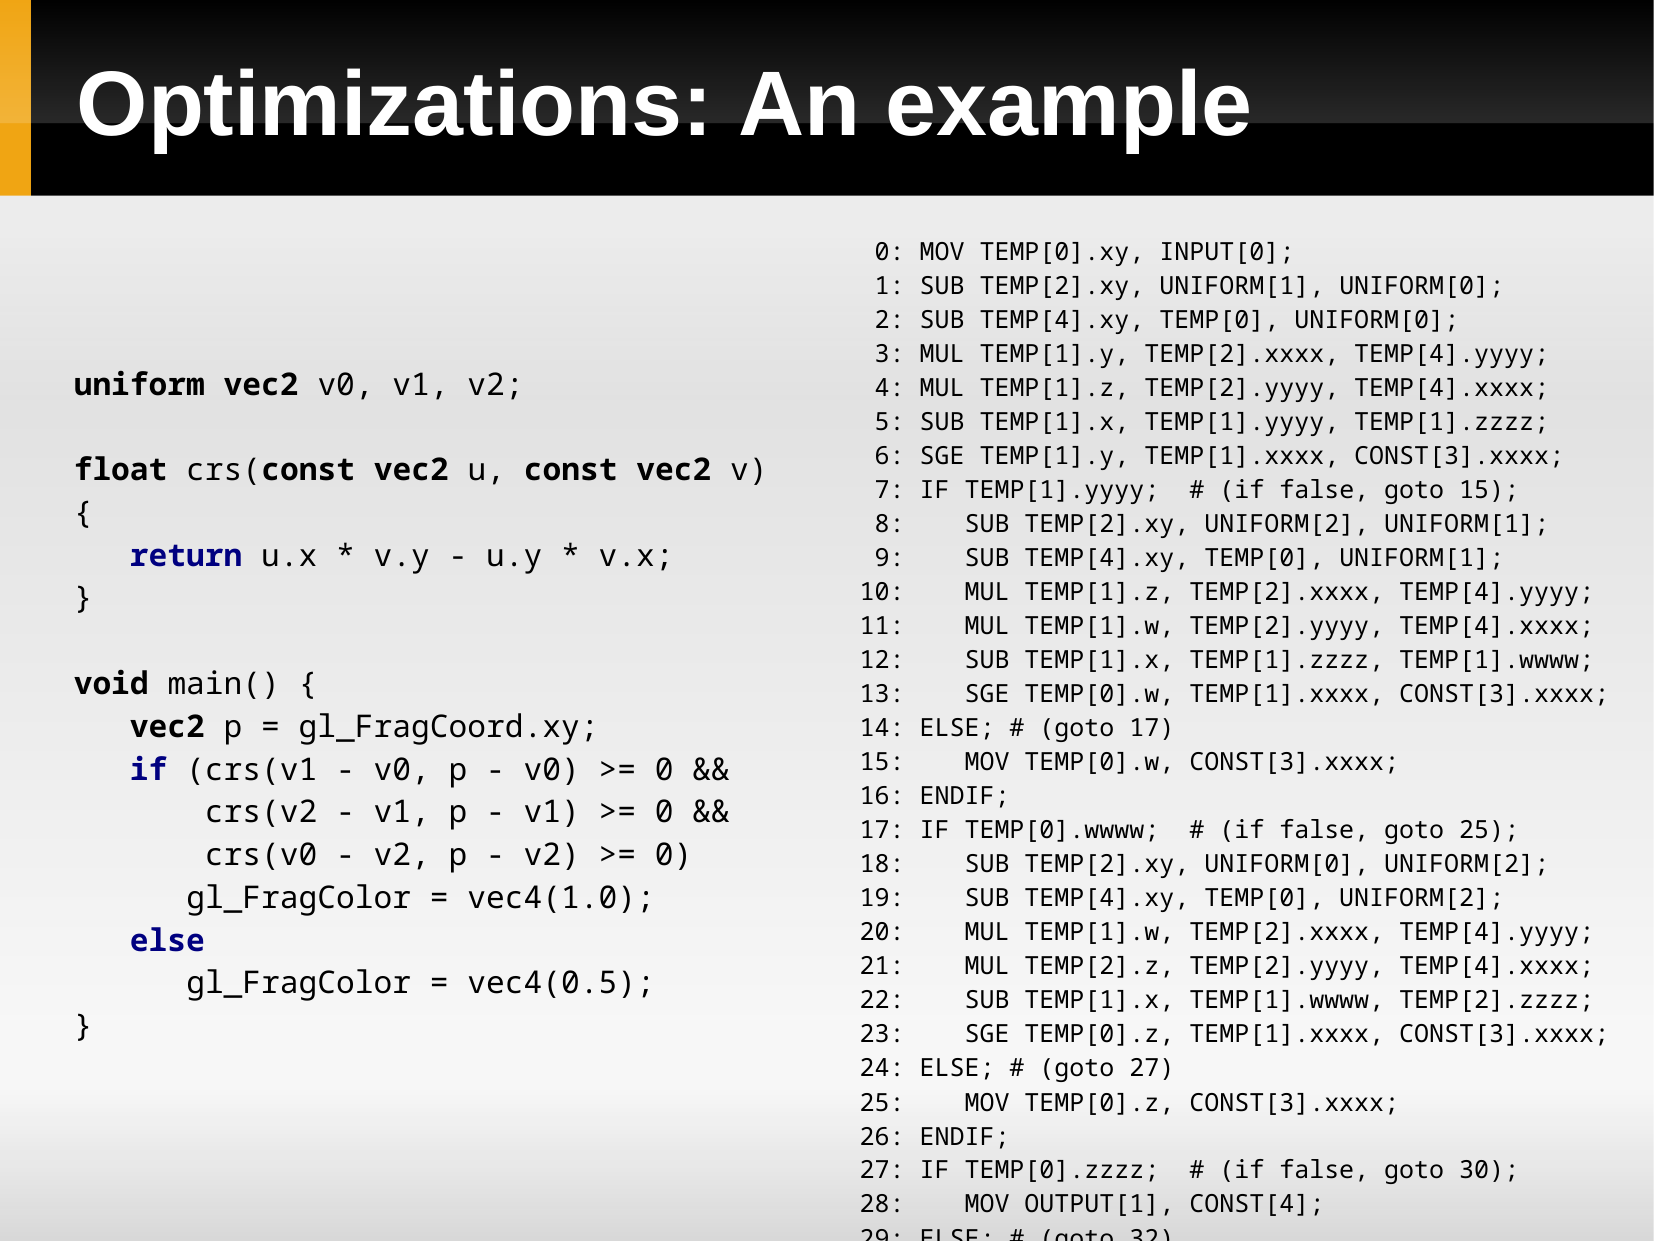

# Optimizations: An example
 0: MOV TEMP[0].xy, INPUT[0];
 1: SUB TEMP[2].xy, UNIFORM[1], UNIFORM[0];
 2: SUB TEMP[4].xy, TEMP[0], UNIFORM[0];
 3: MUL TEMP[1].y, TEMP[2].xxxx, TEMP[4].yyyy;
 4: MUL TEMP[1].z, TEMP[2].yyyy, TEMP[4].xxxx;
 5: SUB TEMP[1].x, TEMP[1].yyyy, TEMP[1].zzzz;
 6: SGE TEMP[1].y, TEMP[1].xxxx, CONST[3].xxxx;
 7: IF TEMP[1].yyyy; # (if false, goto 15);
 8: SUB TEMP[2].xy, UNIFORM[2], UNIFORM[1];
 9: SUB TEMP[4].xy, TEMP[0], UNIFORM[1];
 10: MUL TEMP[1].z, TEMP[2].xxxx, TEMP[4].yyyy;
 11: MUL TEMP[1].w, TEMP[2].yyyy, TEMP[4].xxxx;
 12: SUB TEMP[1].x, TEMP[1].zzzz, TEMP[1].wwww;
 13: SGE TEMP[0].w, TEMP[1].xxxx, CONST[3].xxxx;
 14: ELSE; # (goto 17)
 15: MOV TEMP[0].w, CONST[3].xxxx;
 16: ENDIF;
 17: IF TEMP[0].wwww; # (if false, goto 25);
 18: SUB TEMP[2].xy, UNIFORM[0], UNIFORM[2];
 19: SUB TEMP[4].xy, TEMP[0], UNIFORM[2];
 20: MUL TEMP[1].w, TEMP[2].xxxx, TEMP[4].yyyy;
 21: MUL TEMP[2].z, TEMP[2].yyyy, TEMP[4].xxxx;
 22: SUB TEMP[1].x, TEMP[1].wwww, TEMP[2].zzzz;
 23: SGE TEMP[0].z, TEMP[1].xxxx, CONST[3].xxxx;
 24: ELSE; # (goto 27)
 25: MOV TEMP[0].z, CONST[3].xxxx;
 26: ENDIF;
 27: IF TEMP[0].zzzz; # (if false, goto 30);
 28: MOV OUTPUT[1], CONST[4];
 29: ELSE; # (goto 32)
 30: MOV OUTPUT[1], CONST[5];
 31: ENDIF;
 32: END
uniform vec2 v0, v1, v2;
float crs(const vec2 u, const vec2 v)
{
 return u.x * v.y - u.y * v.x;
}
void main() {
 vec2 p = gl_FragCoord.xy;
 if (crs(v1 - v0, p - v0) >= 0 &&
 crs(v2 - v1, p - v1) >= 0 &&
 crs(v0 - v2, p - v2) >= 0)
 gl_FragColor = vec4(1.0);
 else
 gl_FragColor = vec4(0.5);
}